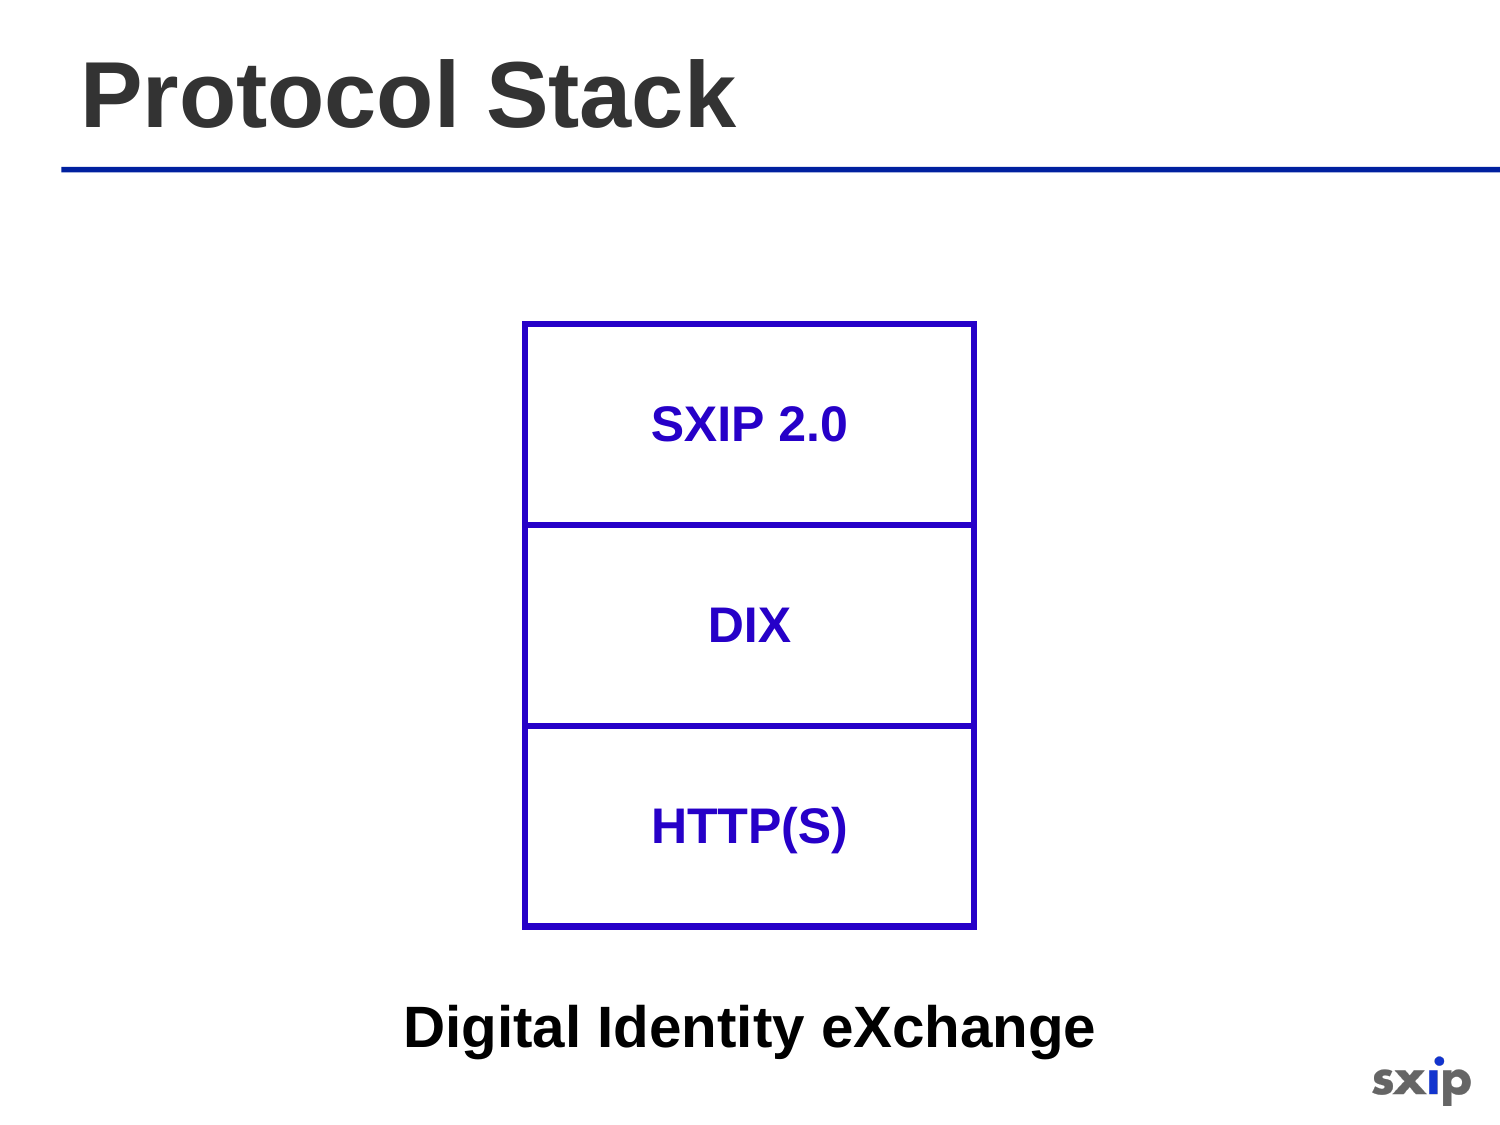

# Protocol Stack
SXIP 2.0
DIX
HTTP(S)
Digital Identity eXchange